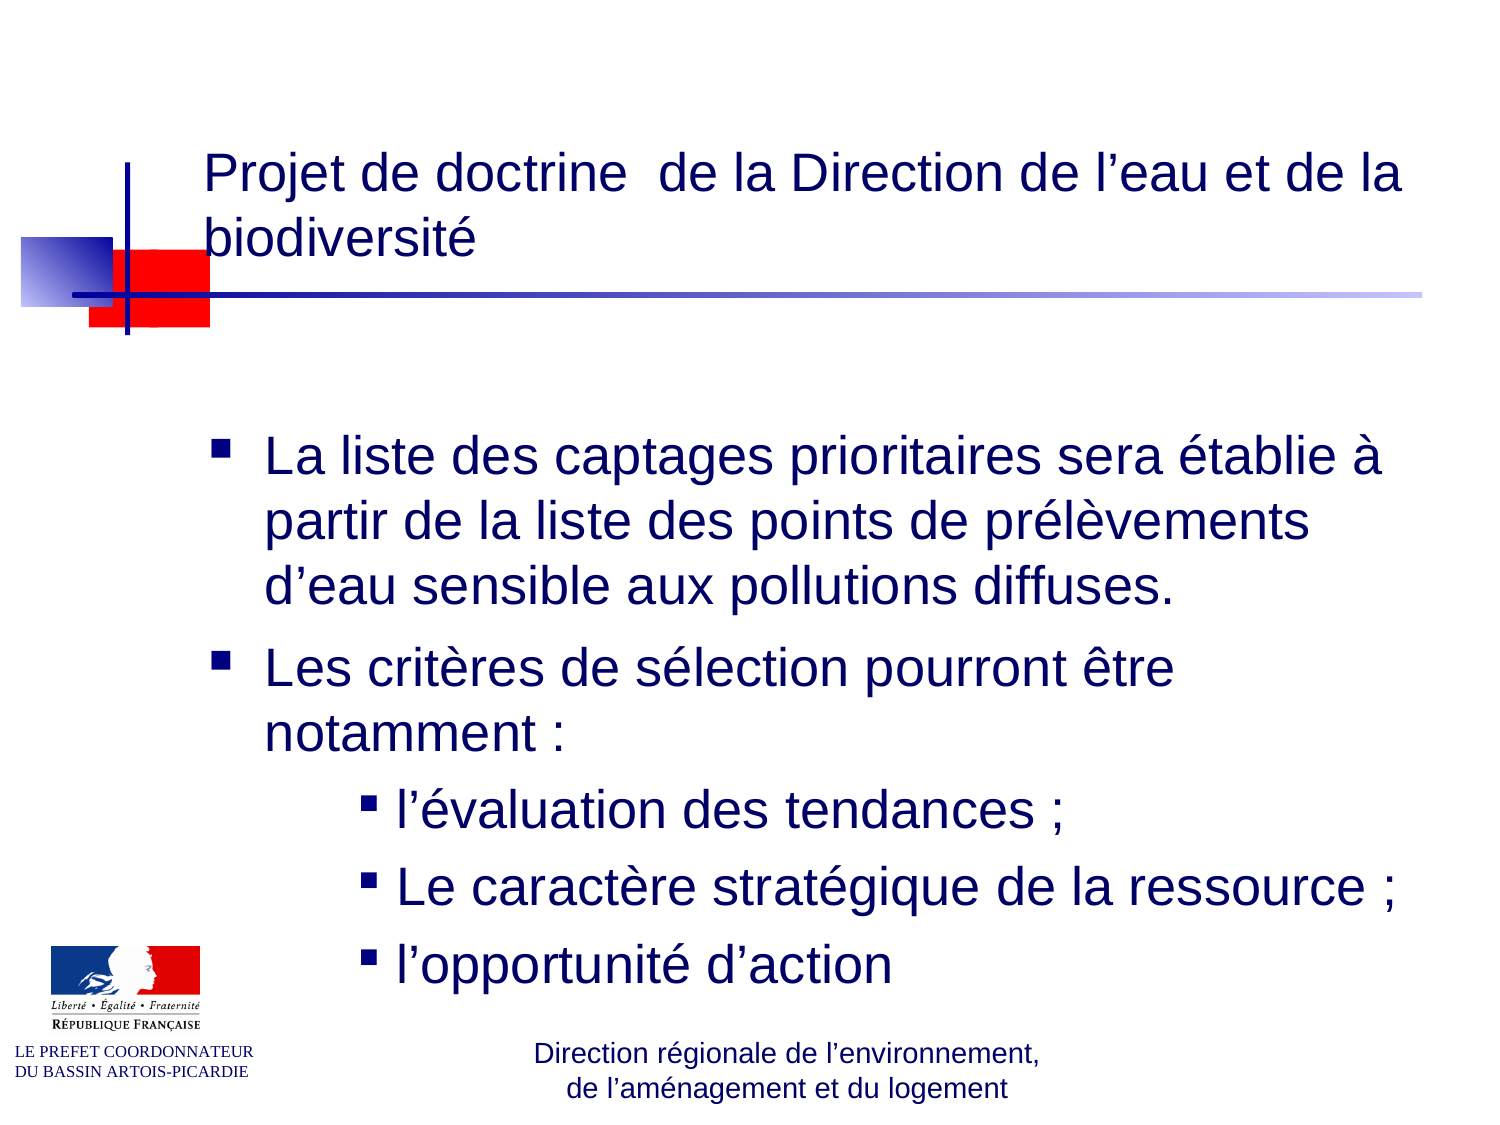

# Projet de doctrine de la Direction de l’eau et de la biodiversité
La liste des captages prioritaires sera établie à partir de la liste des points de prélèvements d’eau sensible aux pollutions diffuses.
Les critères de sélection pourront être notamment :
l’évaluation des tendances ;
Le caractère stratégique de la ressource ;
l’opportunité d’action